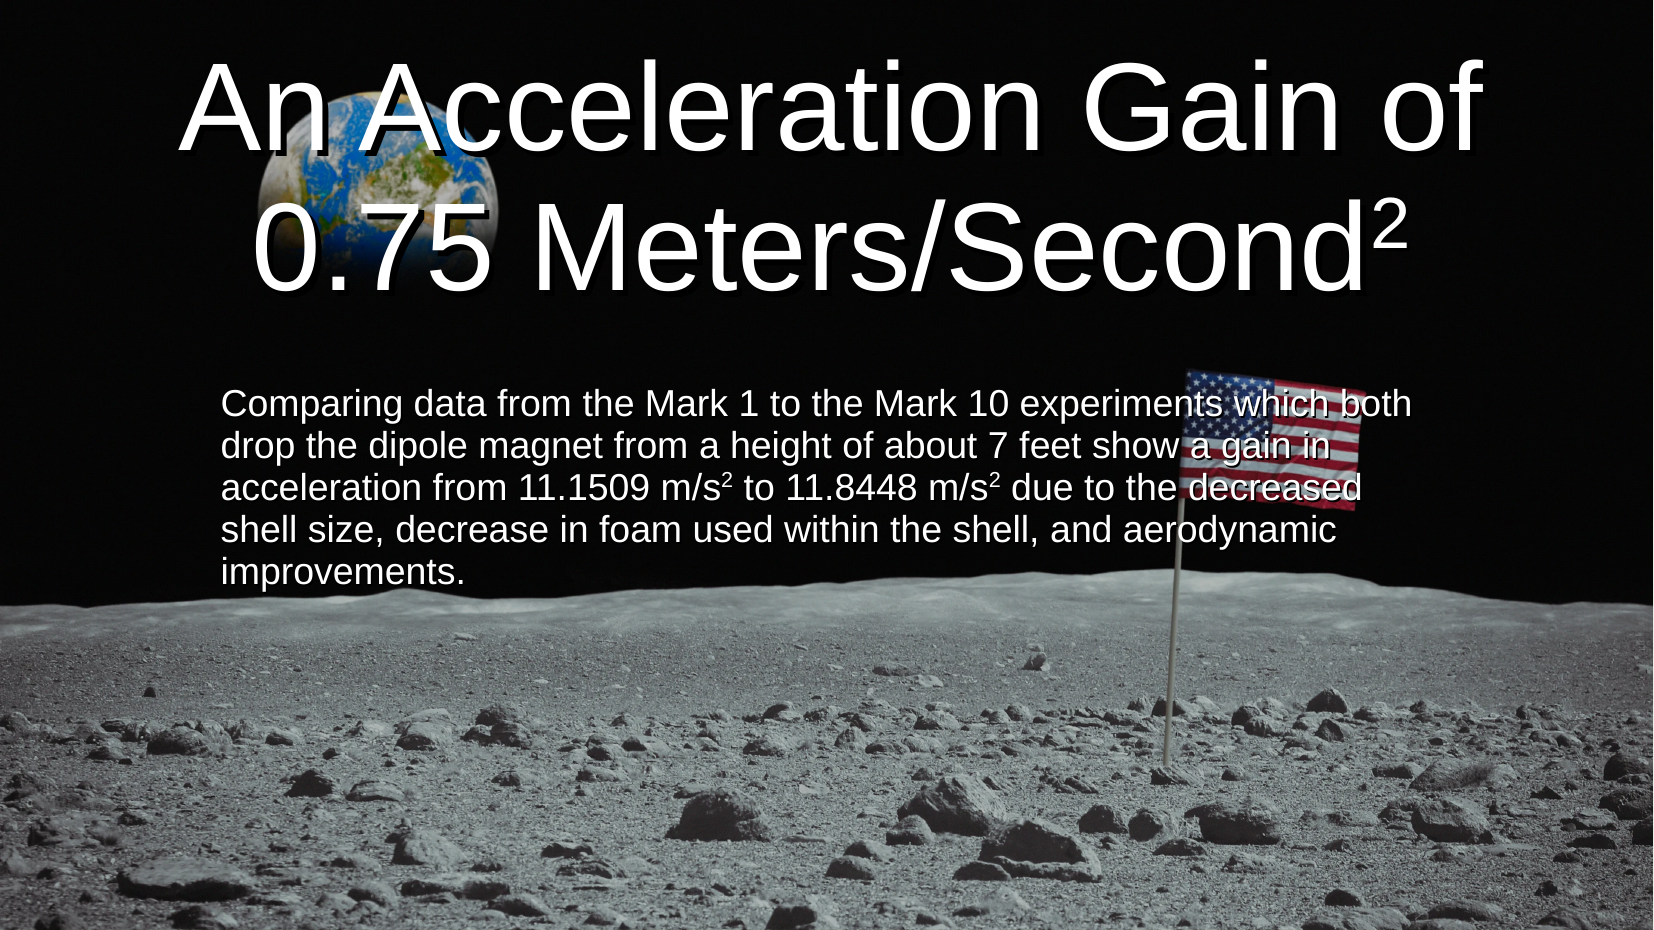

# An Acceleration Gain of 0.75 Meters/Second2
Comparing data from the Mark 1 to the Mark 10 experiments which both drop the dipole magnet from a height of about 7 feet show a gain in acceleration from 11.1509 m/s2 to 11.8448 m/s2 due to the decreased shell size, decrease in foam used within the shell, and aerodynamic improvements.